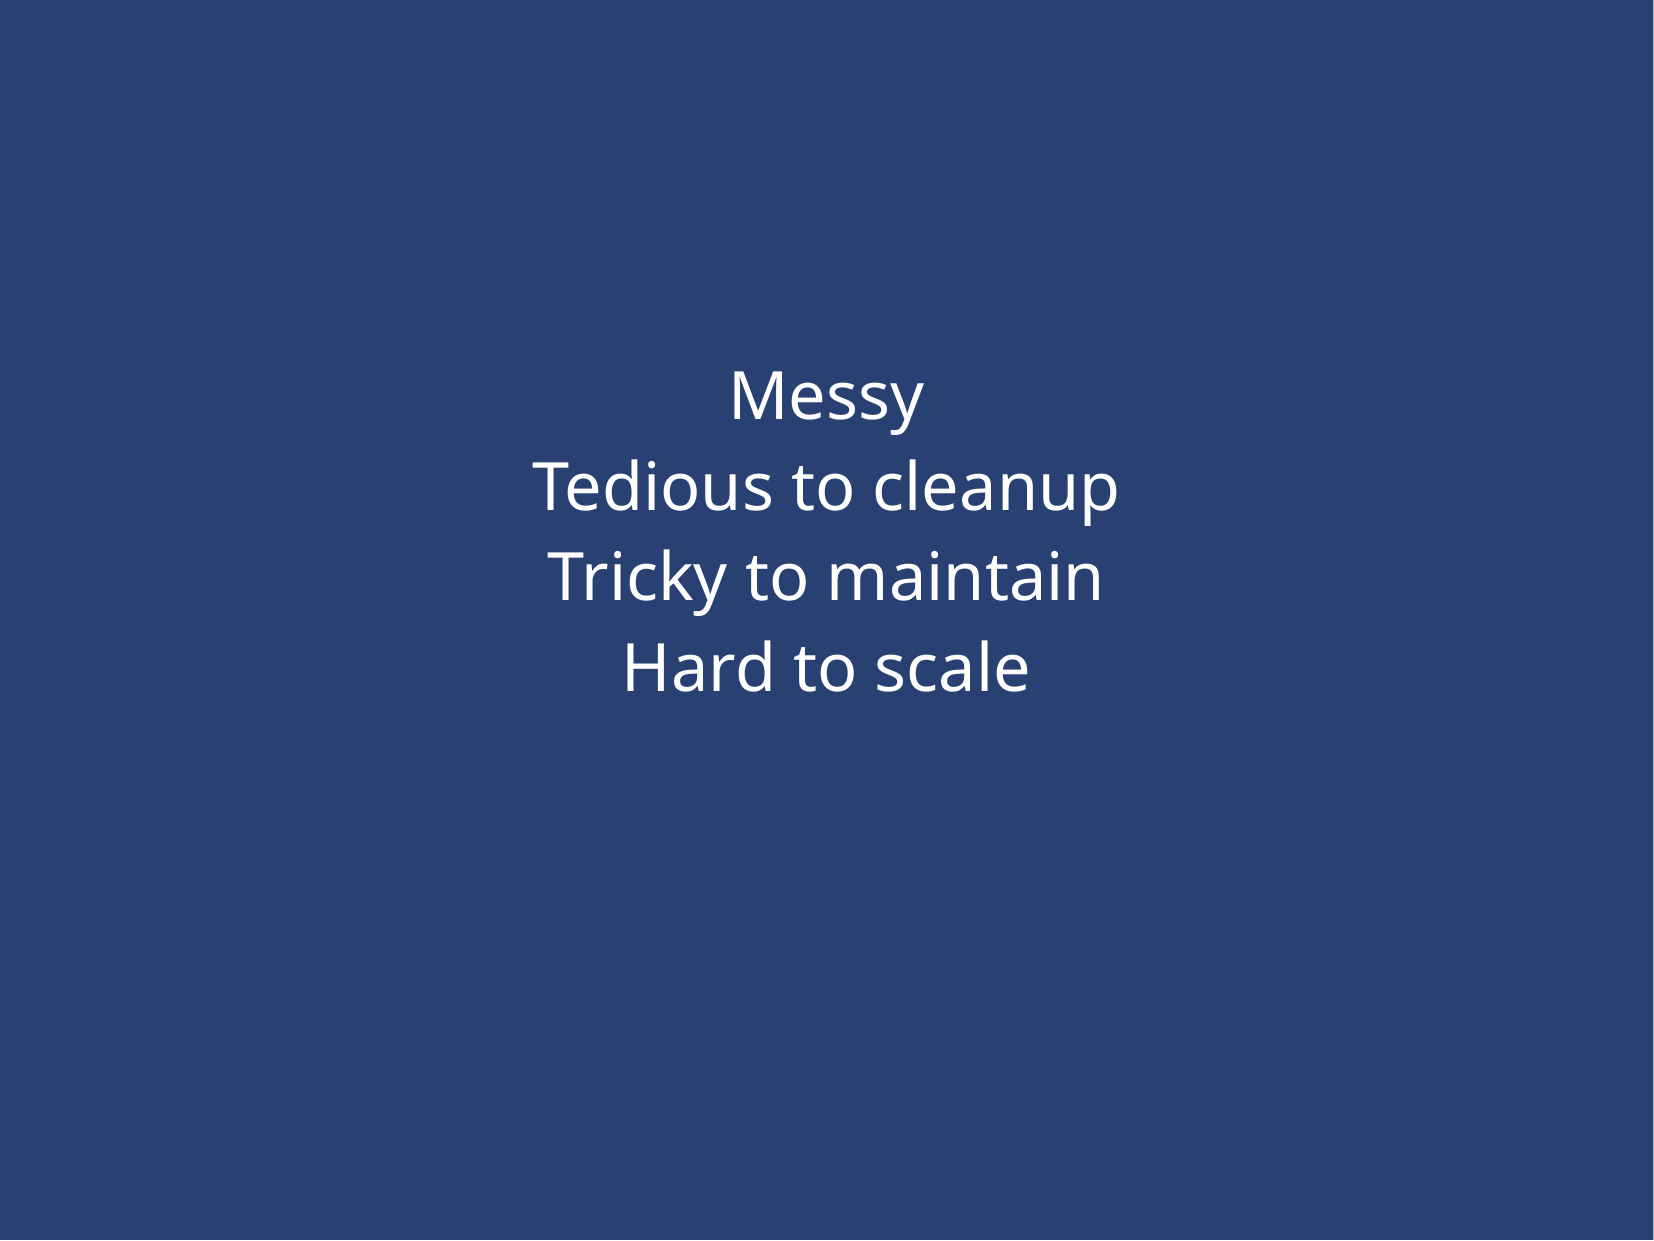

# Messy
Tedious to cleanup
Tricky to maintain
Hard to scale